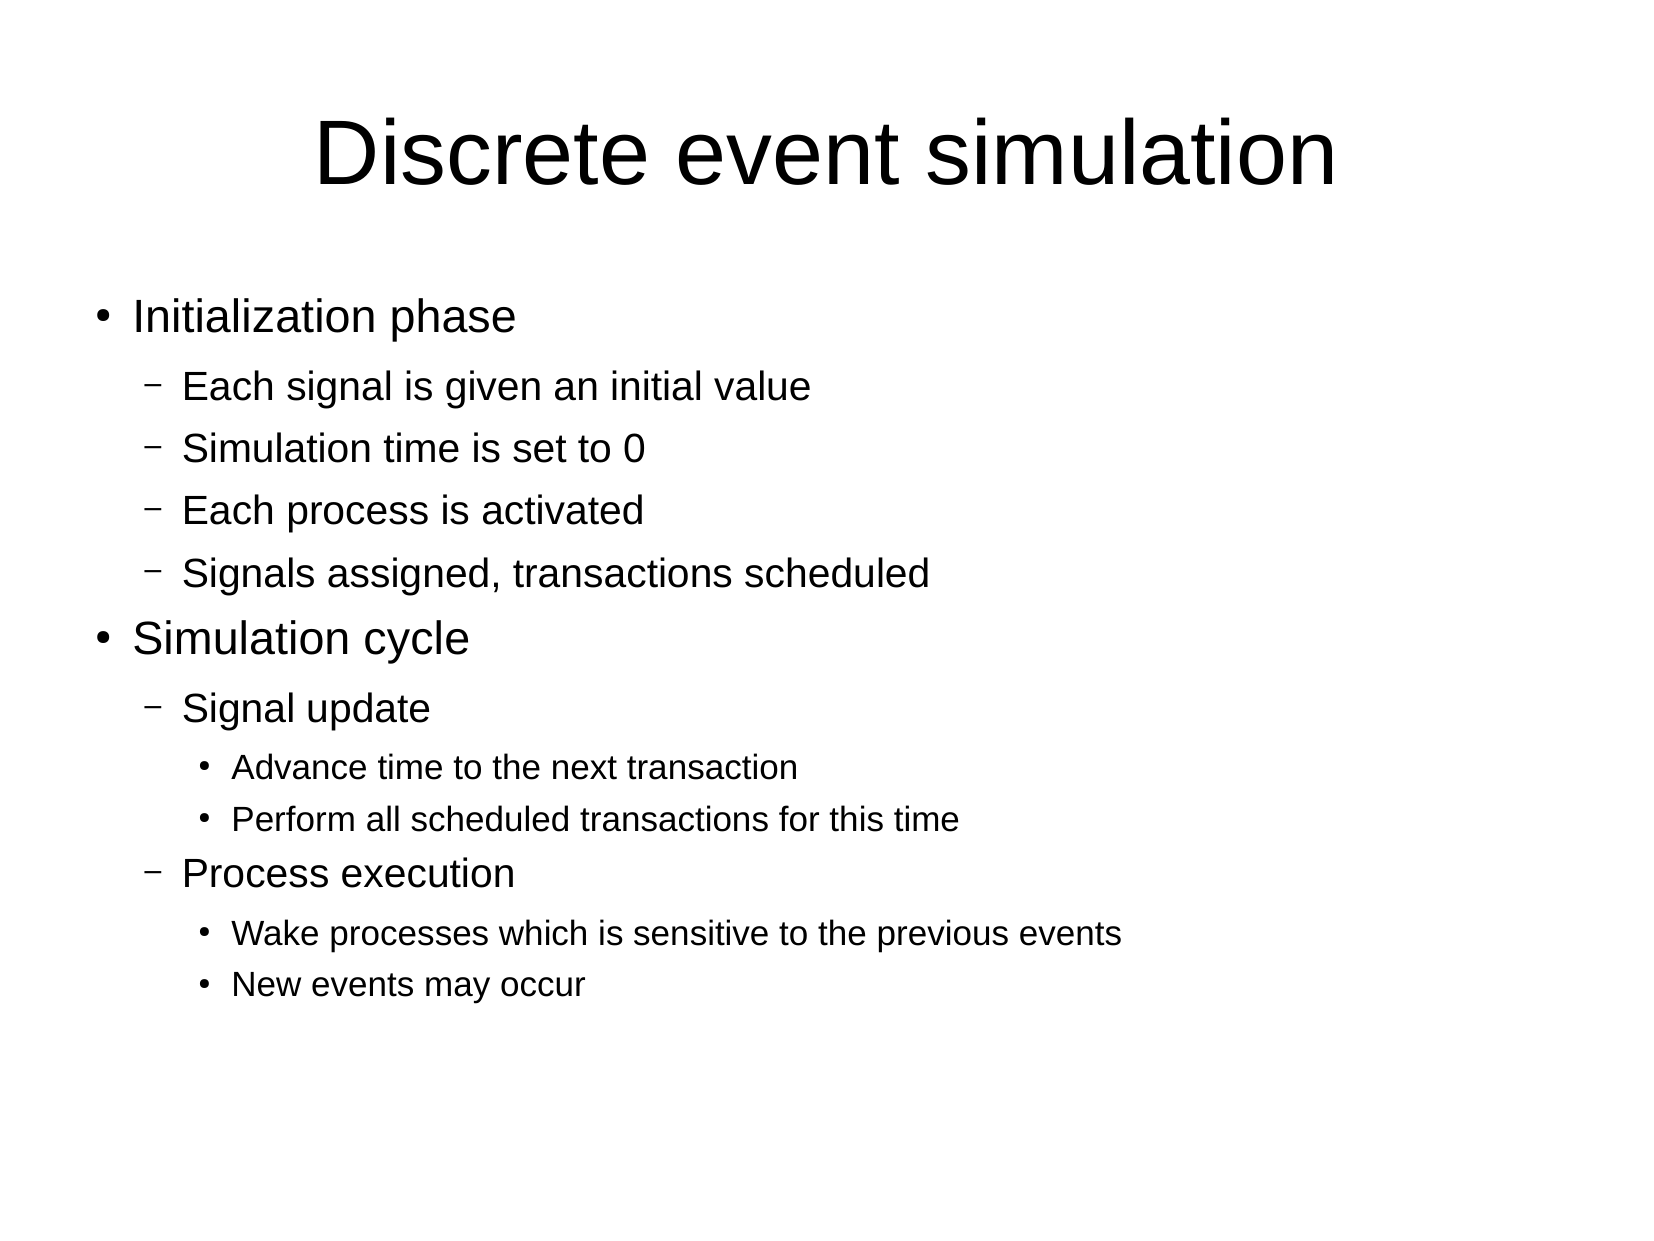

# Discrete event simulation
Initialization phase
Each signal is given an initial value
Simulation time is set to 0
Each process is activated
Signals assigned, transactions scheduled
Simulation cycle
Signal update
Advance time to the next transaction
Perform all scheduled transactions for this time
Process execution
Wake processes which is sensitive to the previous events
New events may occur